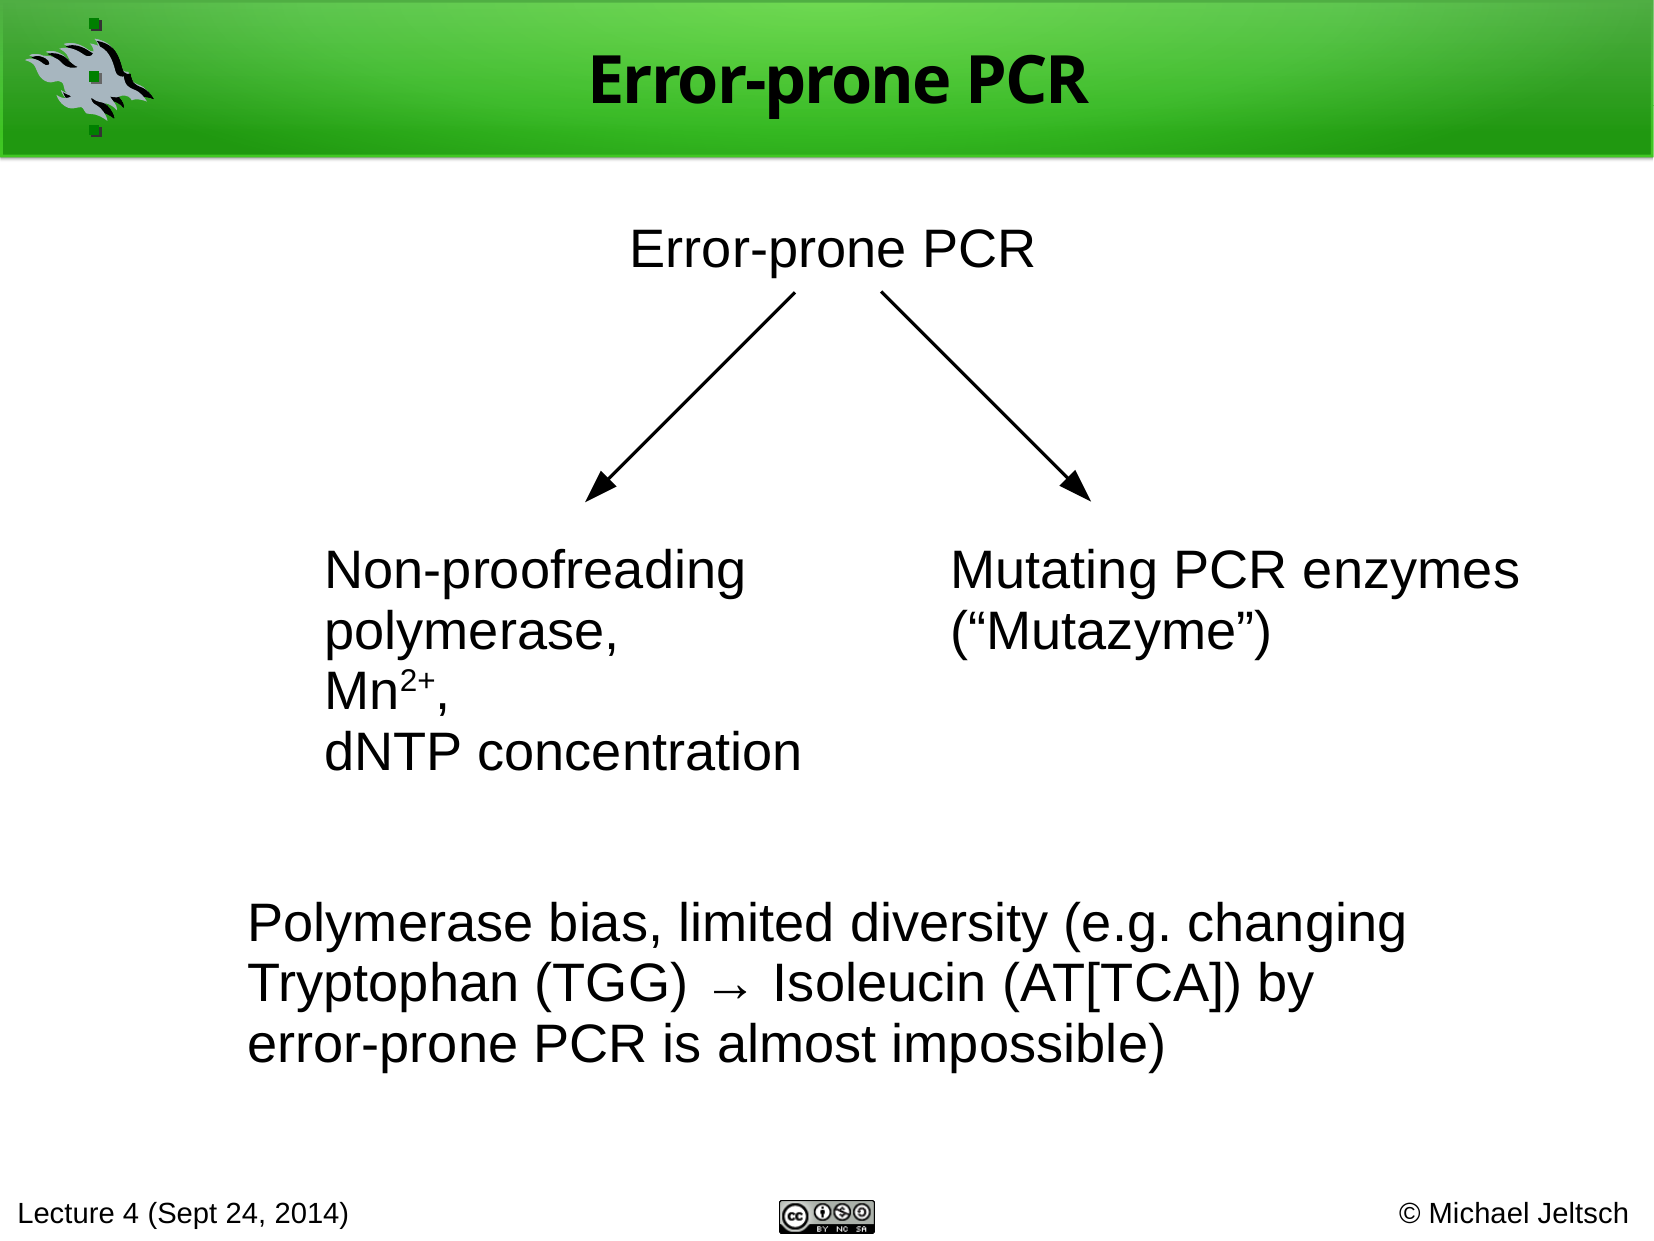

# Error-prone PCR
Error-prone PCR
Non-proofreading
polymerase,
Mn2+,
dNTP concentration
Mutating PCR enzymes
(“Mutazyme”)
Polymerase bias, limited diversity (e.g. changing
Tryptophan (TGG) → Isoleucin (AT[TCA]) by
error-prone PCR is almost impossible)